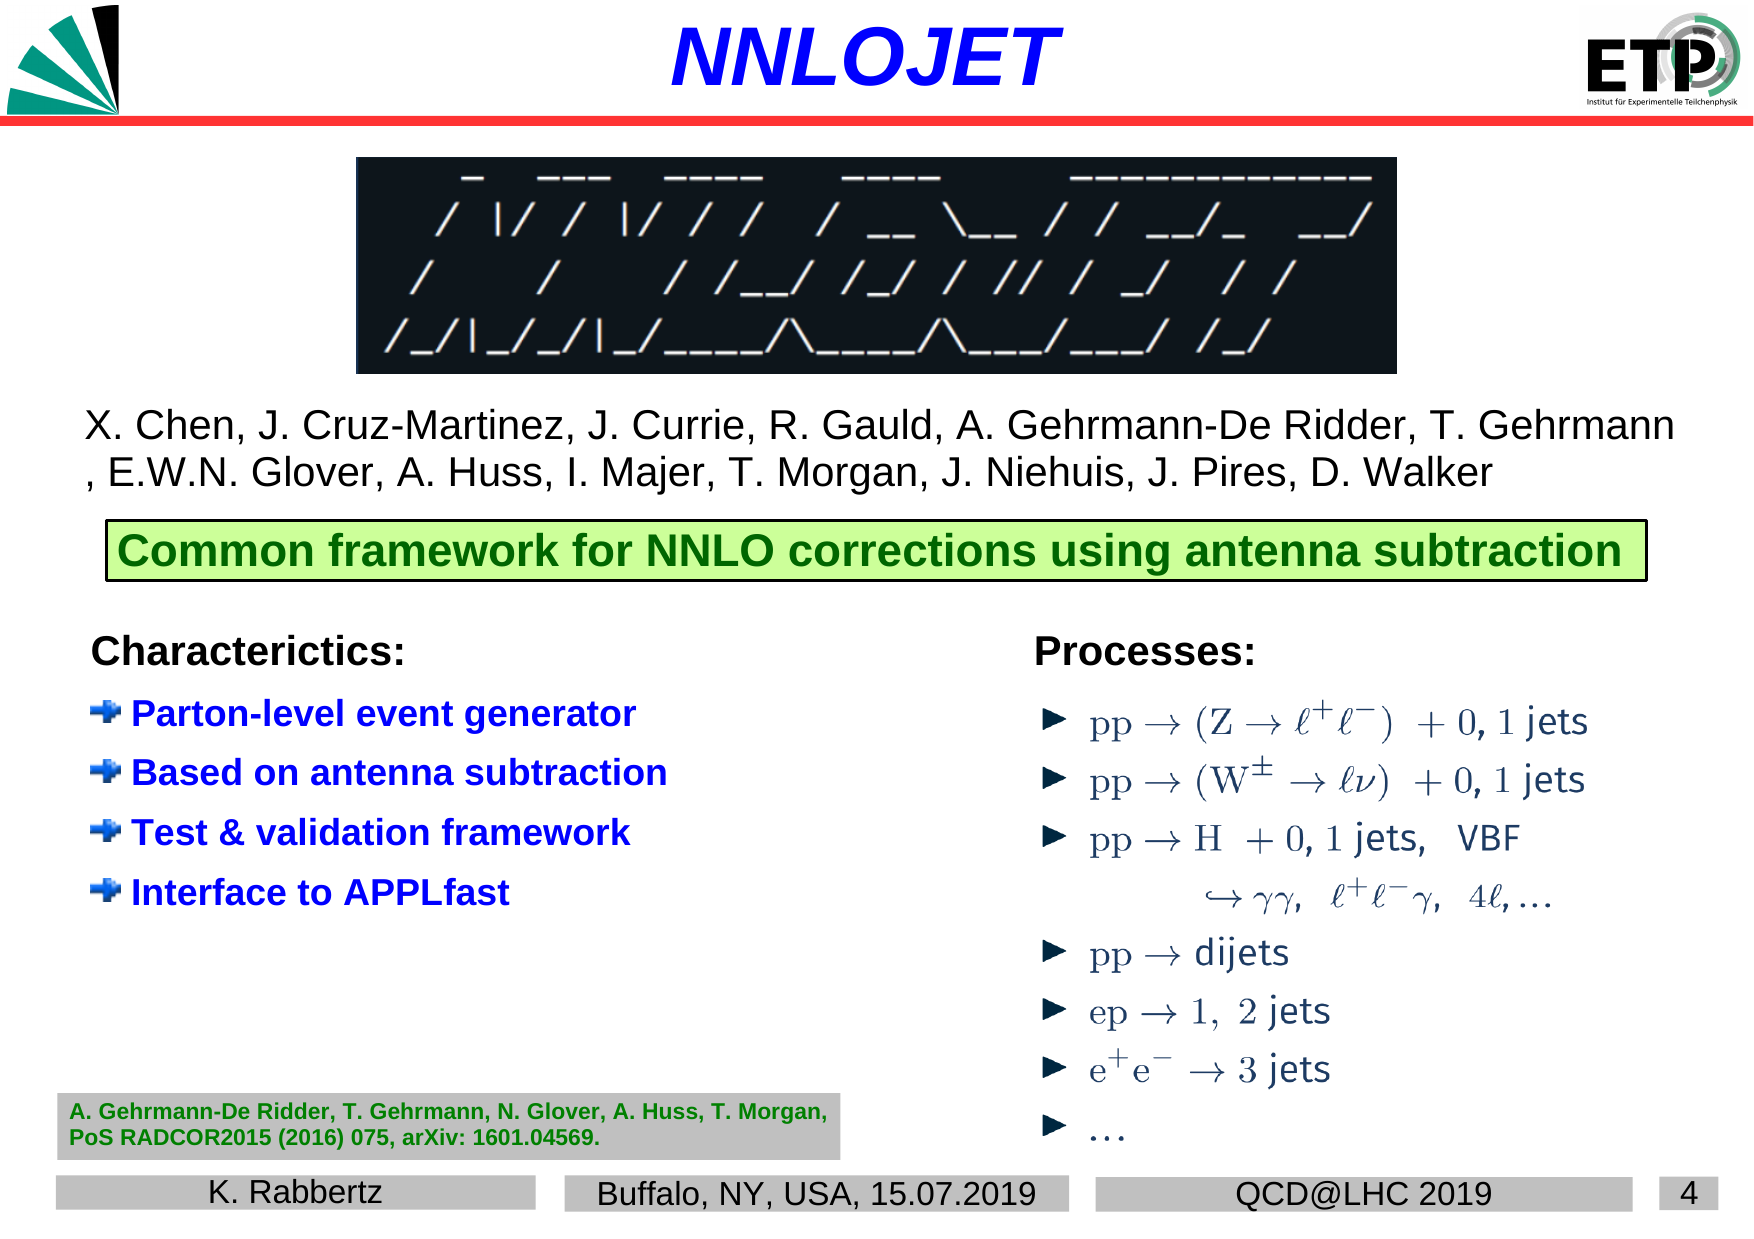

# NNLOJET
X. Chen, J. Cruz-Martinez, J. Currie, R. Gauld, A. Gehrmann-De Ridder, T. Gehrmann
, E.W.N. Glover, A. Huss, I. Majer, T. Morgan, J. Niehuis, J. Pires, D. Walker
Common framework for NNLO corrections using antenna subtraction
Characterictics:
 Parton-level event generator
 Based on antenna subtraction
 Test & validation framework
 Interface to APPLfast
Processes:
A. Gehrmann-De Ridder, T. Gehrmann, N. Glover, A. Huss, T. Morgan,
PoS RADCOR2015 (2016) 075, arXiv: 1601.04569.